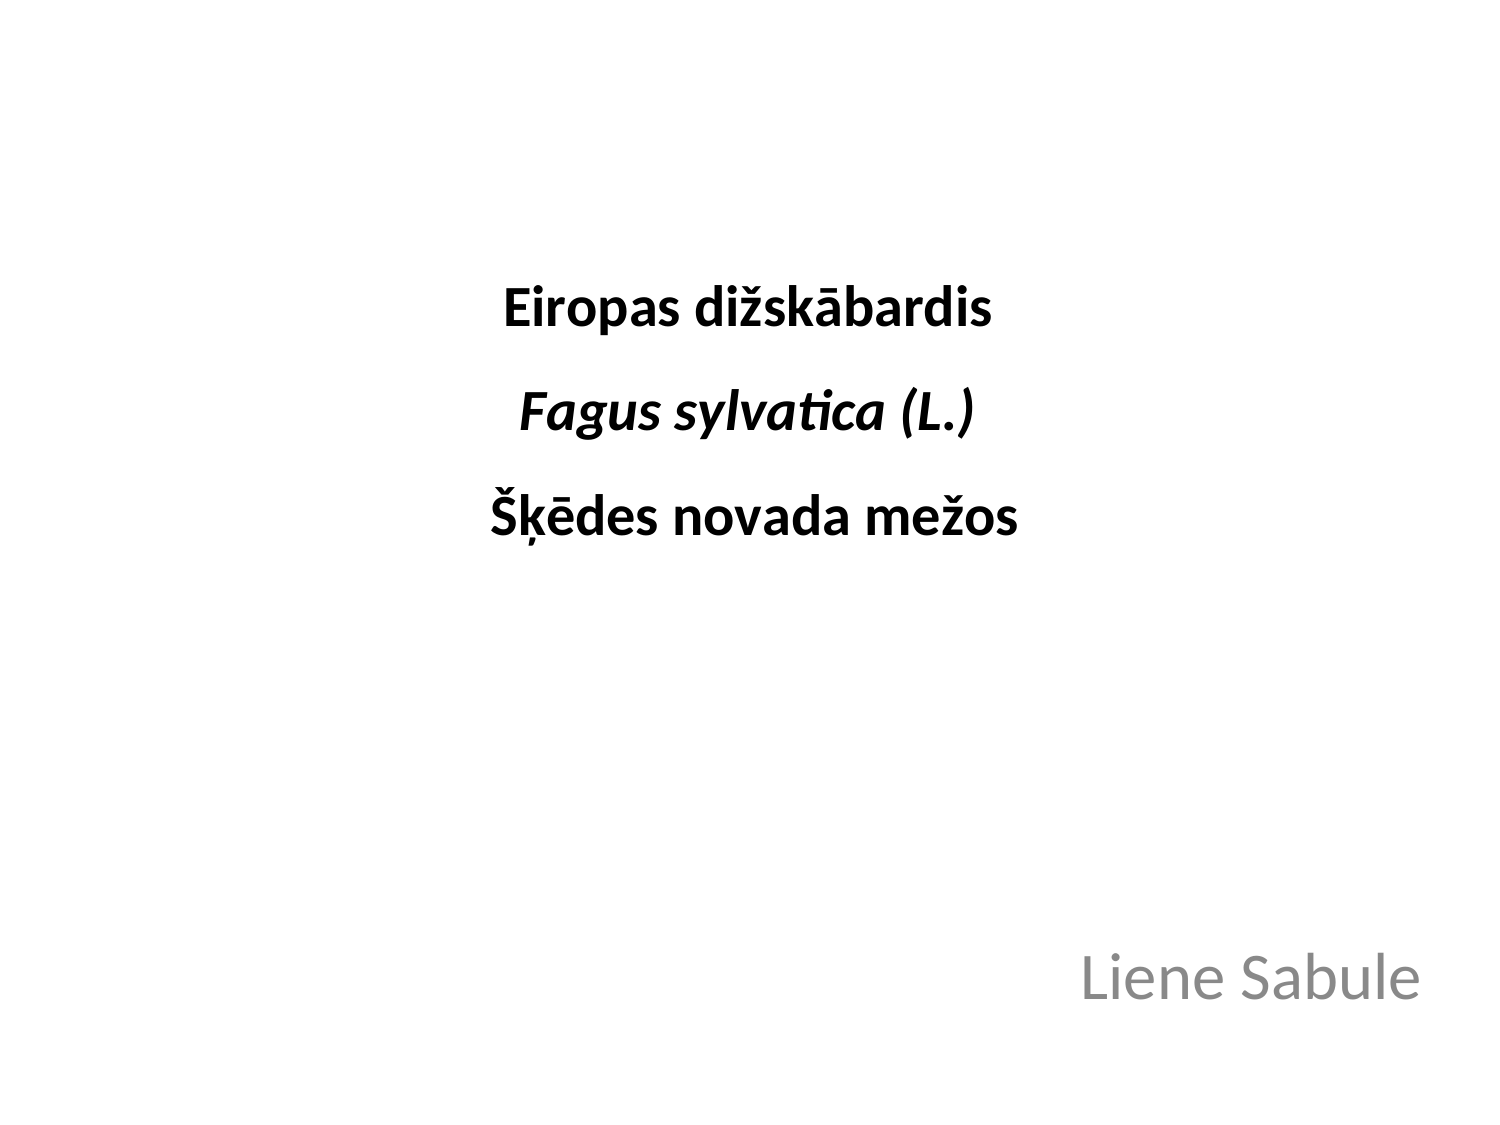

# Eiropas dižskābardis Fagus sylvatica (L.) Šķēdes novada mežos
Liene Sabule